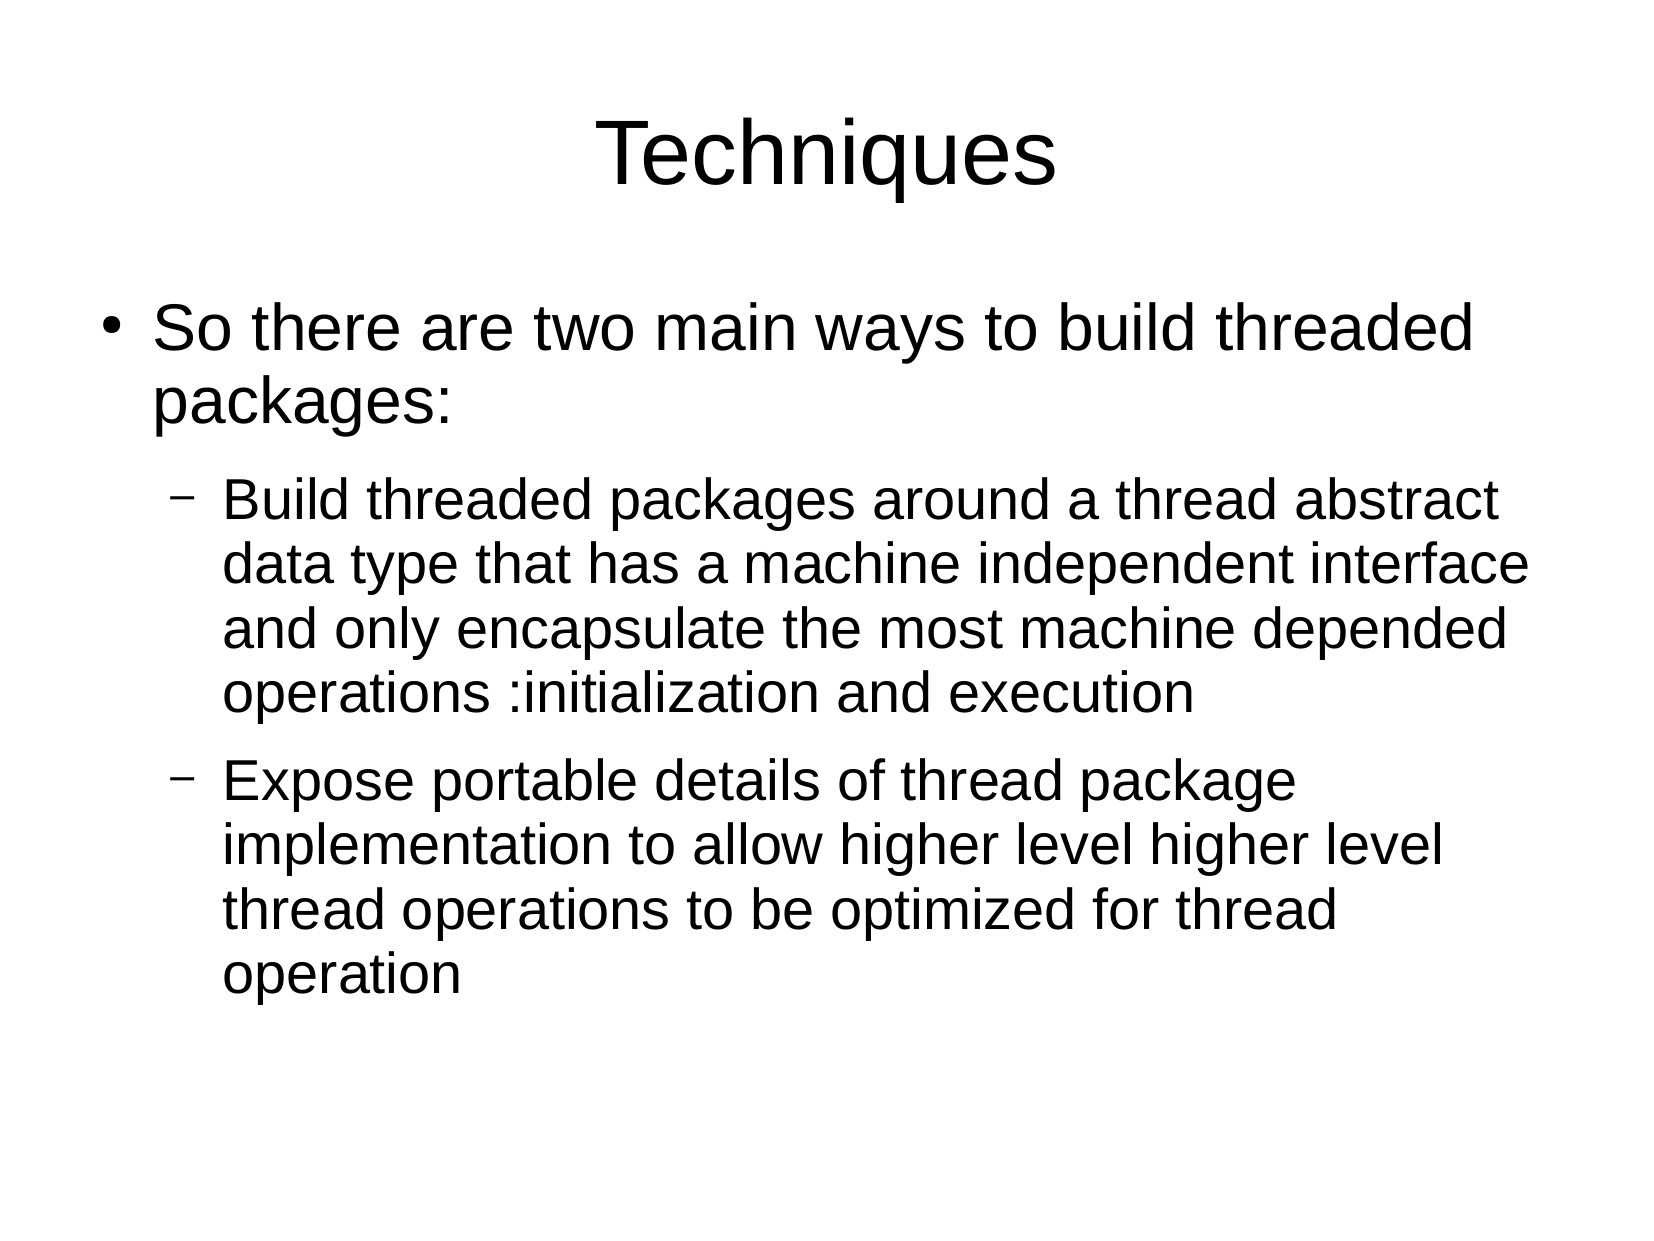

# Techniques
So there are two main ways to build threaded packages:
Build threaded packages around a thread abstract data type that has a machine independent interface and only encapsulate the most machine depended operations :initialization and execution
Expose portable details of thread package implementation to allow higher level higher level thread operations to be optimized for thread operation